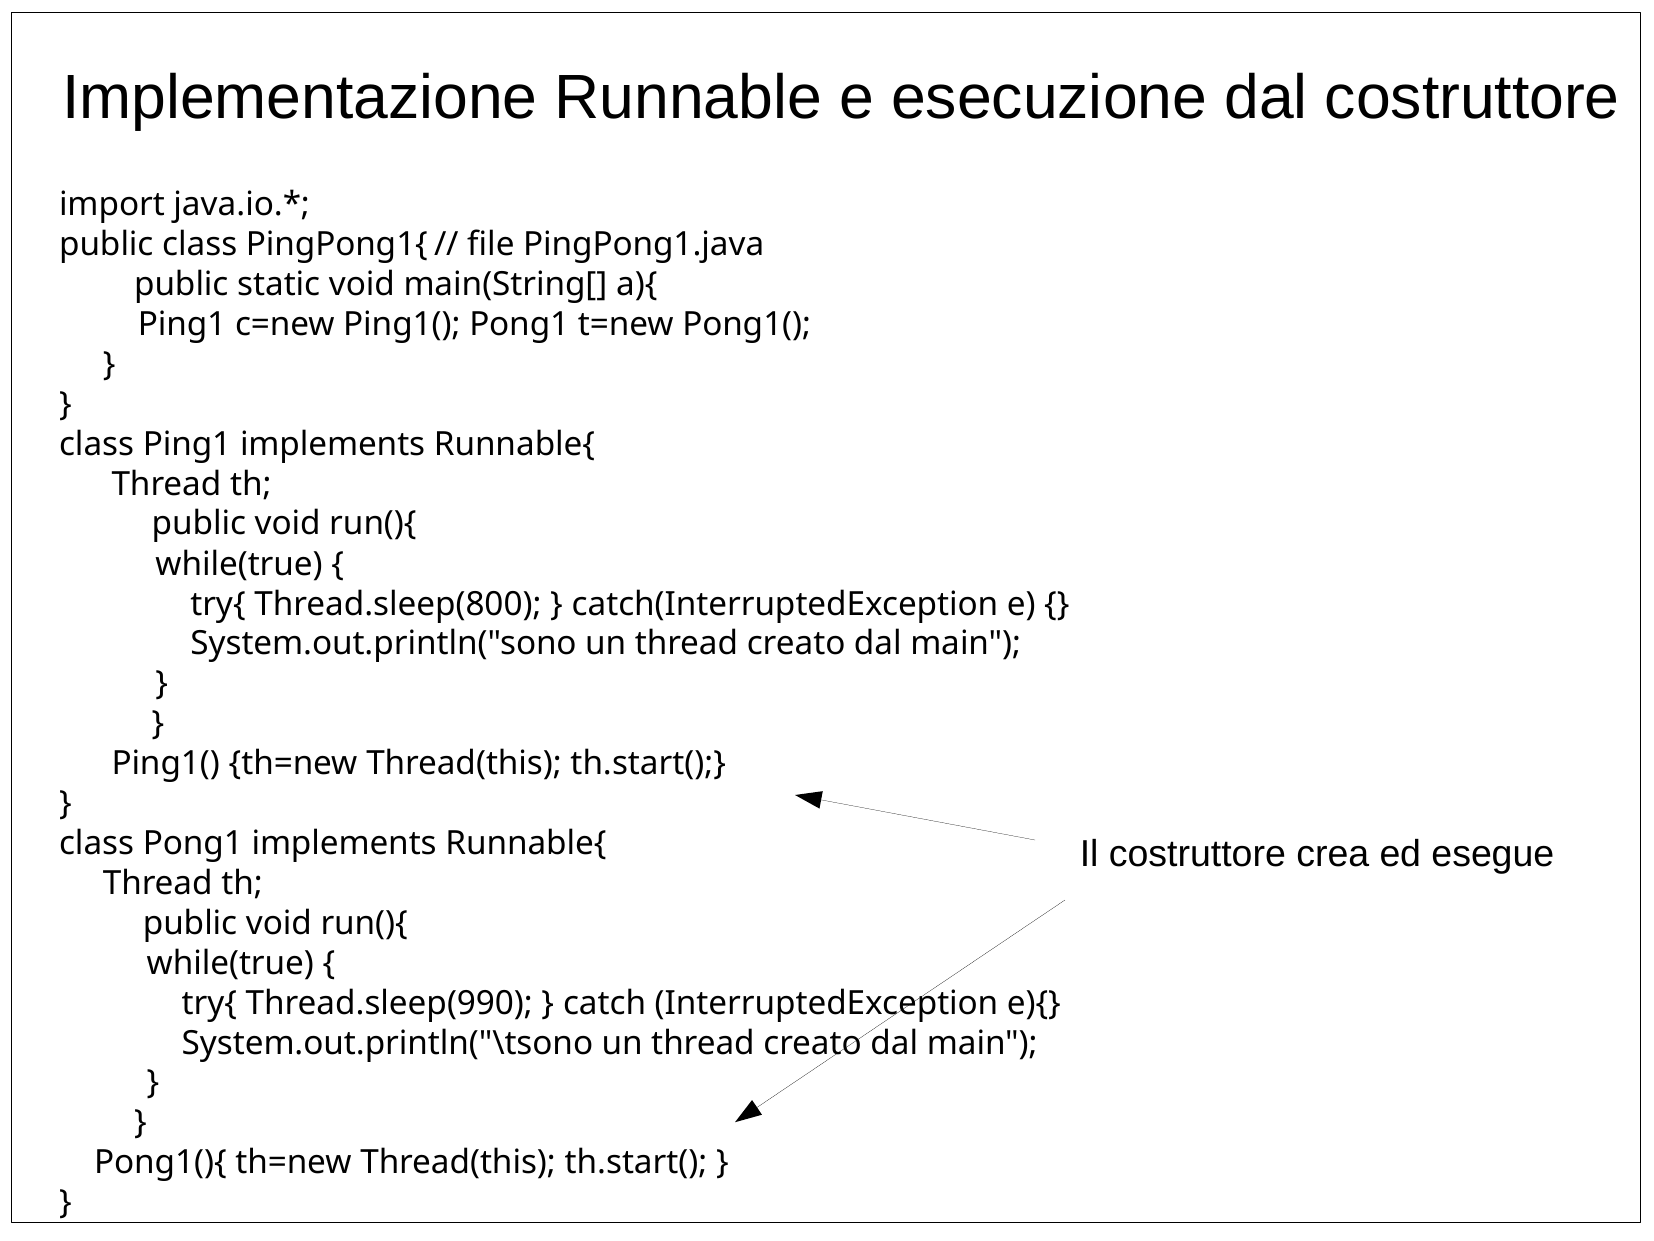

Implementazione Runnable e esecuzione dal costruttore
import java.io.*;
public class PingPong1{	// file PingPong1.java
	public static void main(String[] a){
 Ping1 c=new Ping1(); Pong1 t=new Pong1();
 }
}
class Ping1 implements Runnable{
 Thread th;
	 public void run(){
 while(true) {
 try{ Thread.sleep(800); } catch(InterruptedException e) {}
 System.out.println("sono un thread creato dal main");
 }
	 }
 Ping1() {th=new Thread(this); th.start();}
}
class Pong1 implements Runnable{
 Thread th;
	 public void run(){
 while(true) {
 try{ Thread.sleep(990); } catch (InterruptedException e){}
 System.out.println("\tsono un thread creato dal main");
 }
	}
 Pong1(){ th=new Thread(this); th.start(); }
}
Il costruttore crea ed esegue